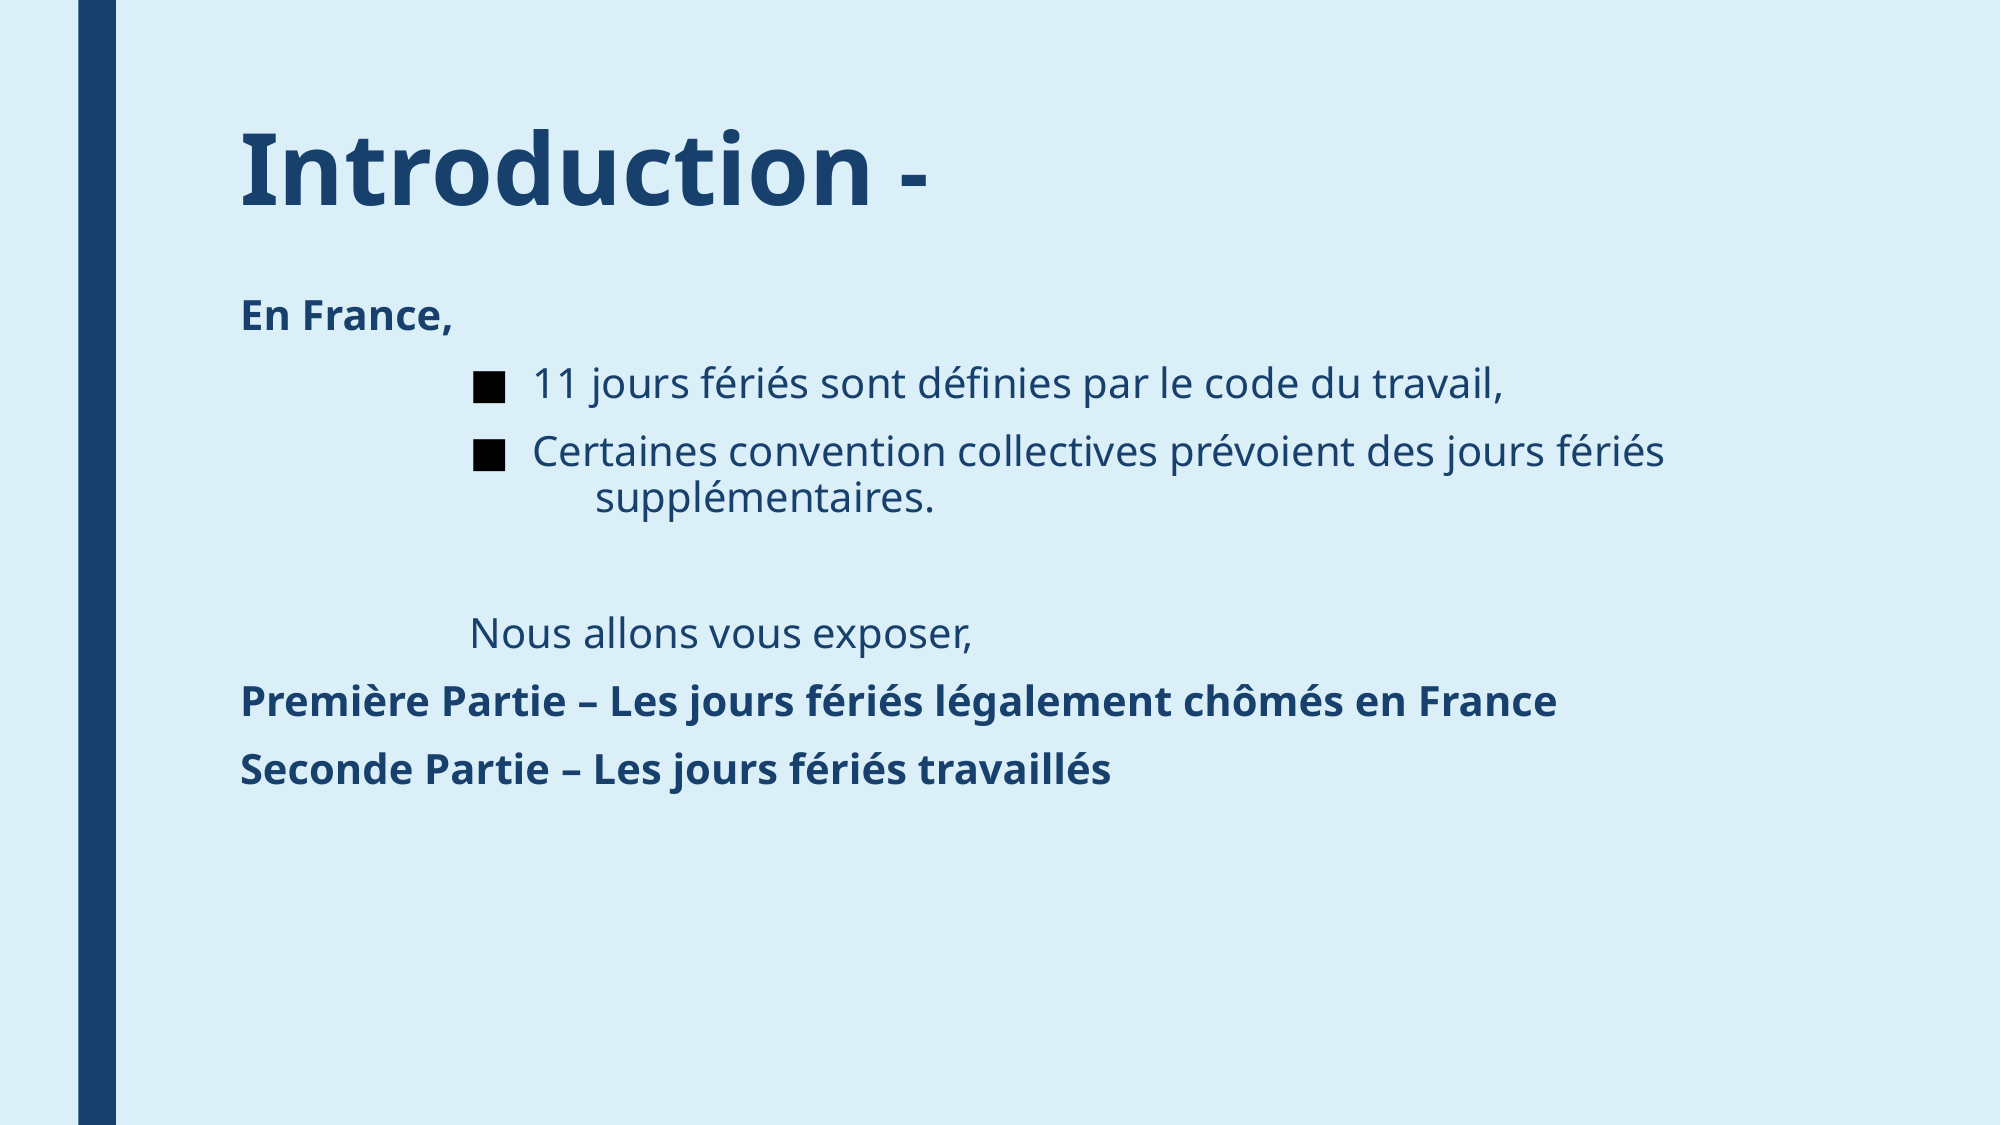

# Introduction -
En France,
11 jours fériés sont définies par le code du travail,
Certaines convention collectives prévoient des jours fériés supplémentaires.
Nous allons vous exposer,
Première Partie – Les jours fériés légalement chômés en France
Seconde Partie – Les jours fériés travaillés